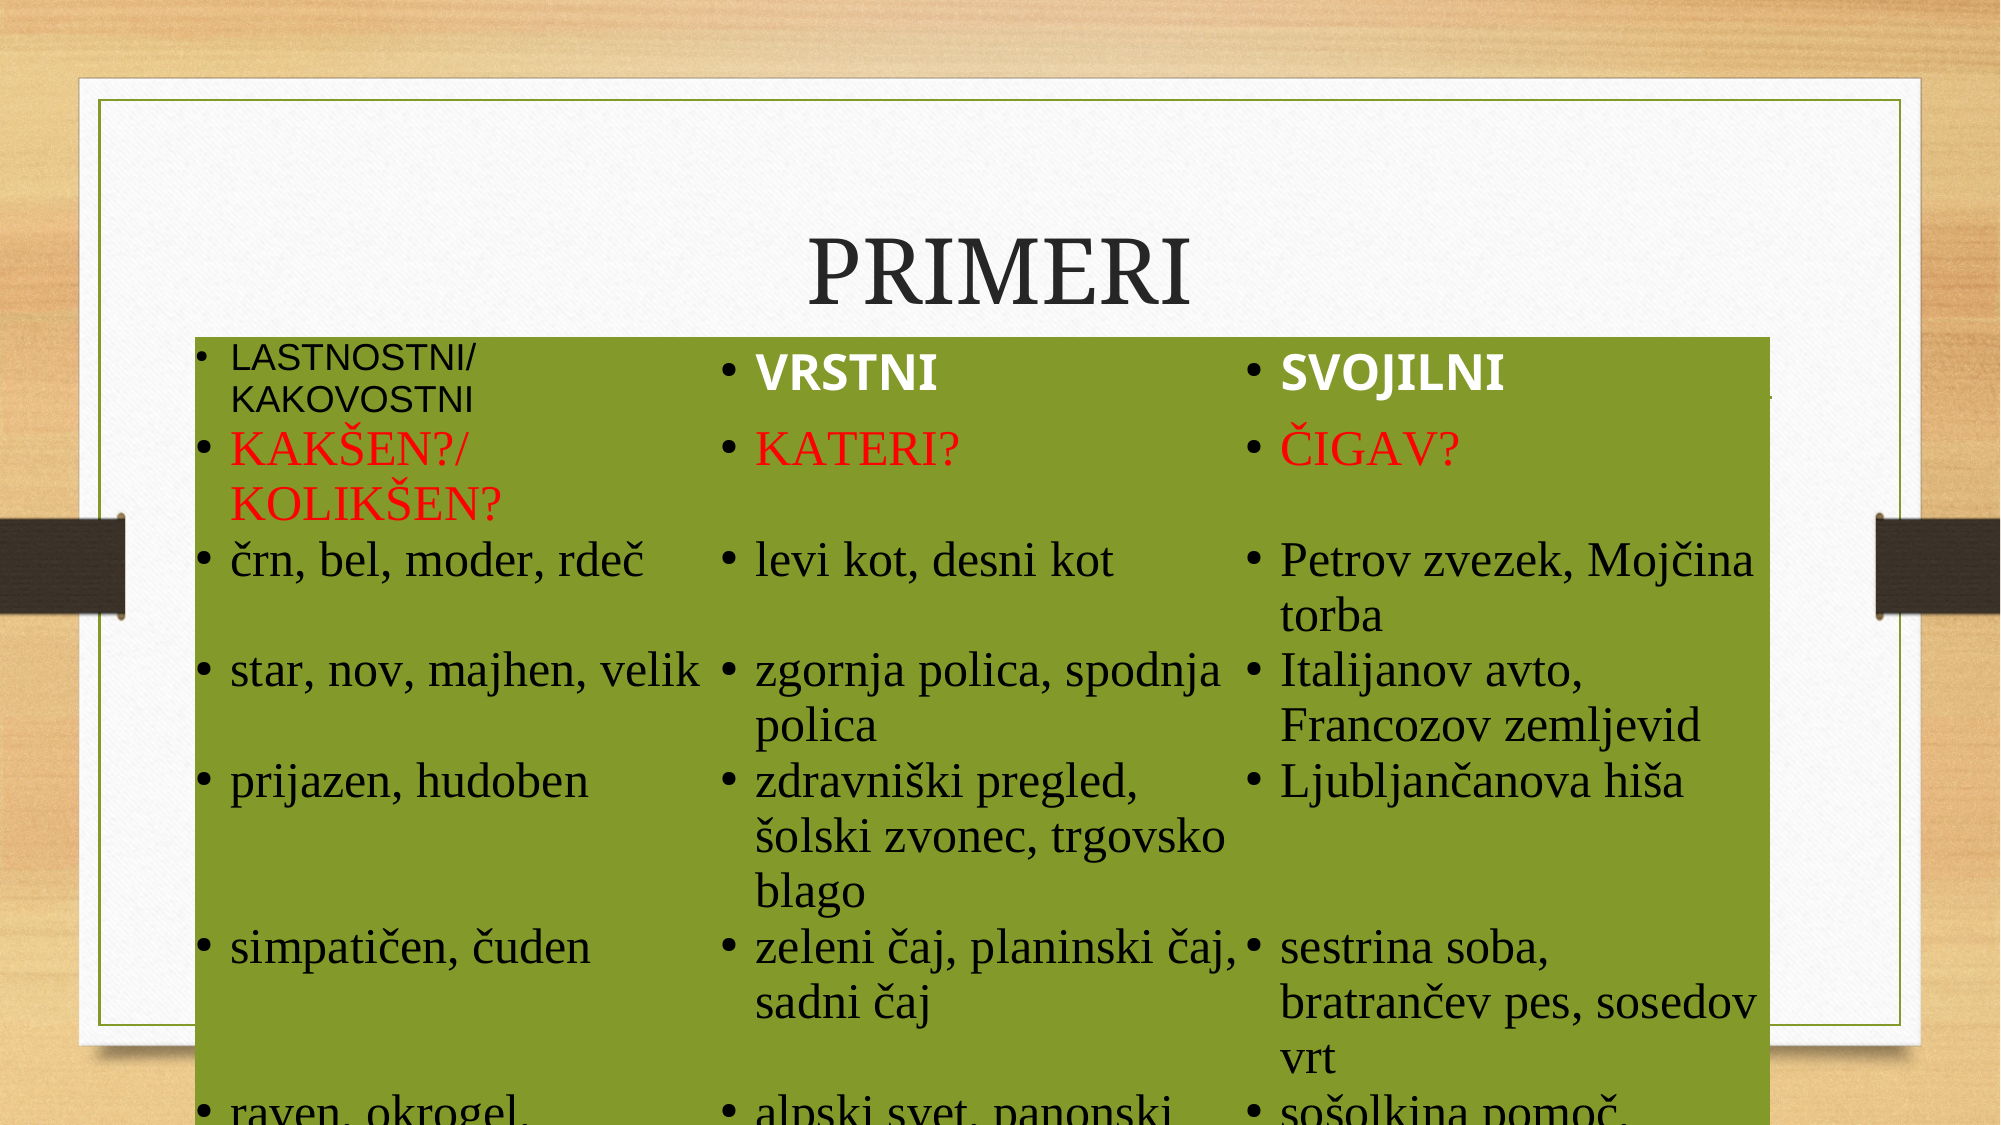

# PRIMERI
| LASTNOSTNI/KAKOVOSTNI | VRSTNI | SVOJILNI |
| --- | --- | --- |
| KAKŠEN?/KOLIKŠEN? | KATERI? | ČIGAV? |
| črn, bel, moder, rdeč | levi kot, desni kot | Petrov zvezek, Mojčina torba |
| star, nov, majhen, velik | zgornja polica, spodnja polica | Italijanov avto, Francozov zemljevid |
| prijazen, hudoben | zdravniški pregled, šolski zvonec, trgovsko blago | Ljubljančanova hiša |
| simpatičen, čuden | zeleni čaj, planinski čaj, sadni čaj | sestrina soba, bratrančev pes, sosedov vrt |
| raven, okrogel, ukrivljen | alpski svet, panonski svet | sošolkina pomoč, učiteljeva knjiga |
| umazan, čist | jedilna miza, pisalna miza | igralčev kostum, pesnikova pesem |